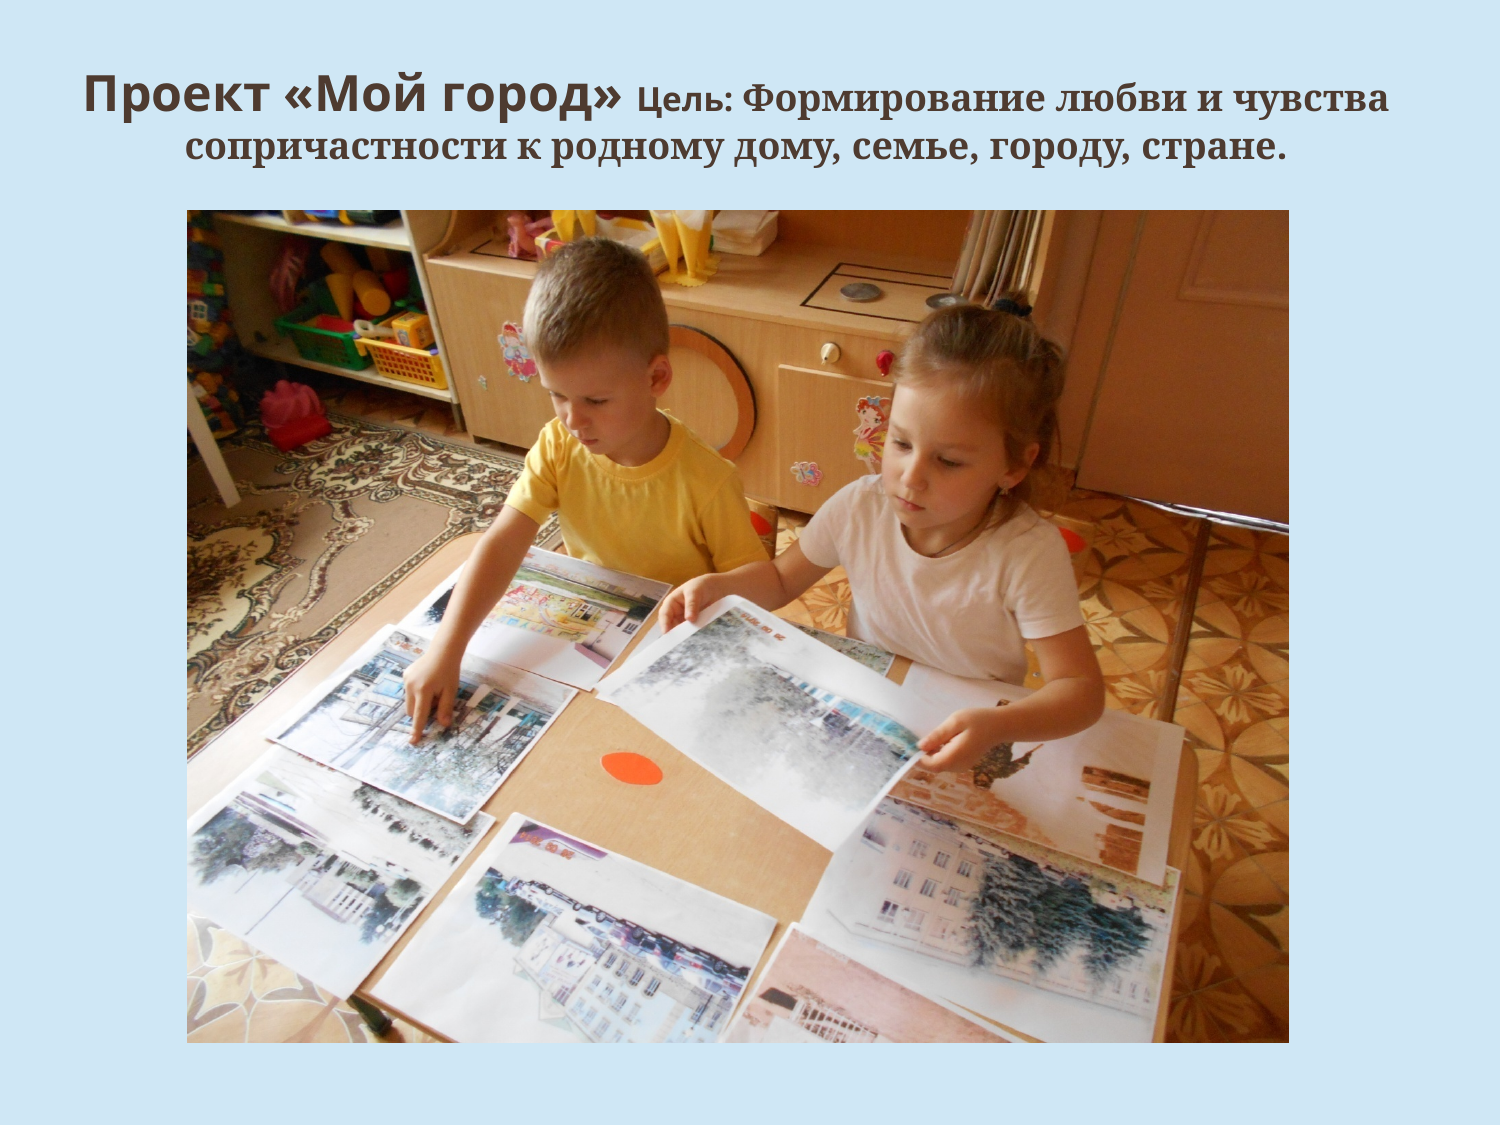

# Проект «Мой город» Цель: Формирование любви и чувства сопричастности к родному дому, семье, городу, стране.